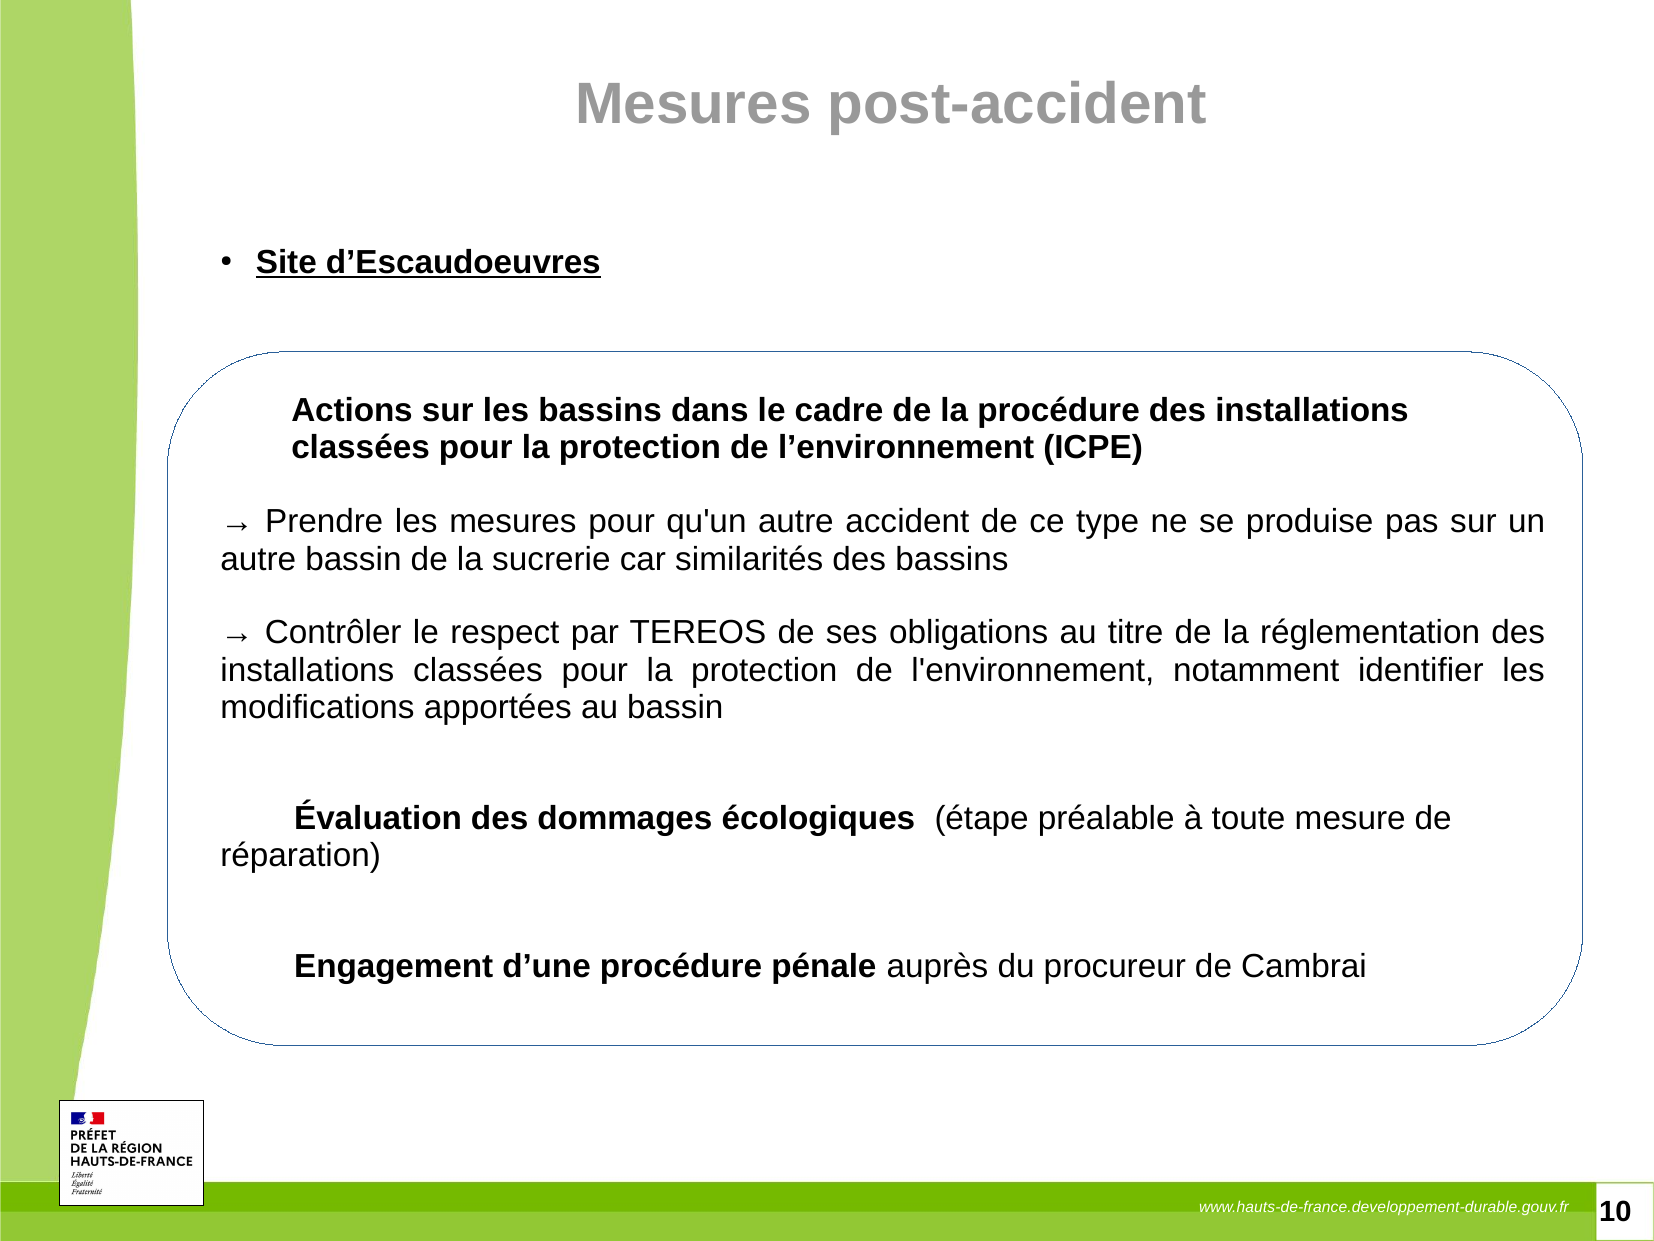

# Mesures post-accident
Site d’Escaudoeuvres
Actions sur les bassins dans le cadre de la procédure des installations classées pour la protection de l’environnement (ICPE)
→ Prendre les mesures pour qu'un autre accident de ce type ne se produise pas sur un autre bassin de la sucrerie car similarités des bassins
→ Contrôler le respect par TEREOS de ses obligations au titre de la réglementation des installations classées pour la protection de l'environnement, notamment identifier les modifications apportées au bassin
	Évaluation des dommages écologiques (étape préalable à toute mesure de réparation)
	Engagement d’une procédure pénale auprès du procureur de Cambrai
10